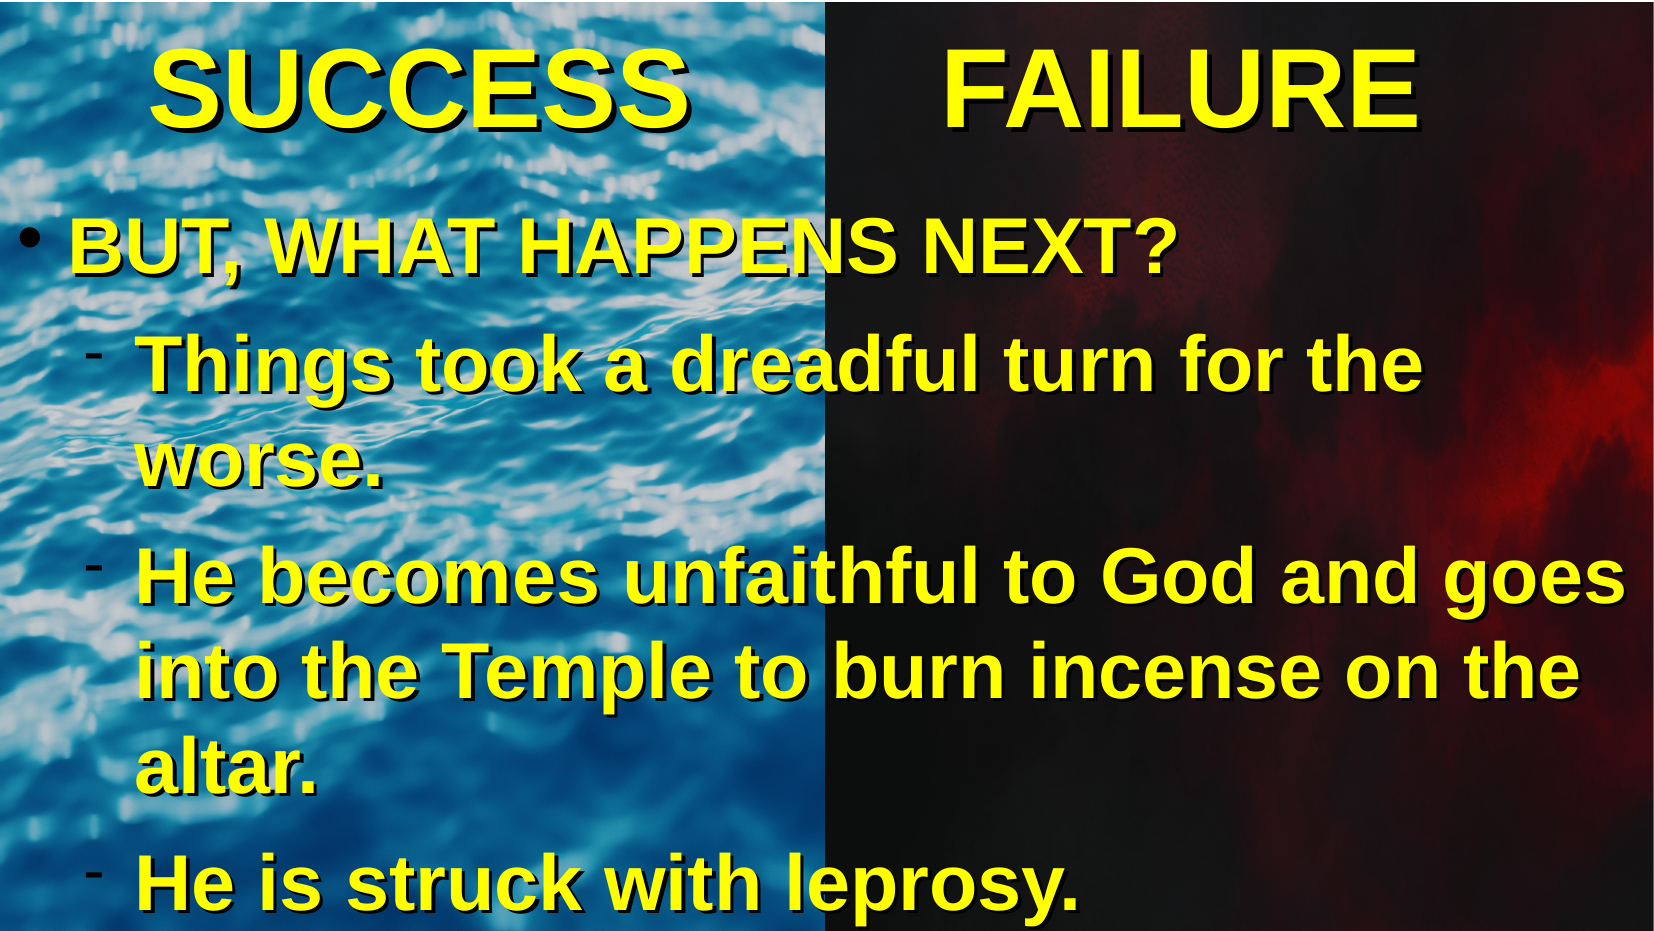

SUCCESS FAILURE
BUT, WHAT HAPPENS NEXT?
Things took a dreadful turn for the worse.
He becomes unfaithful to God and goes into the Temple to burn incense on the altar.
He is struck with leprosy.